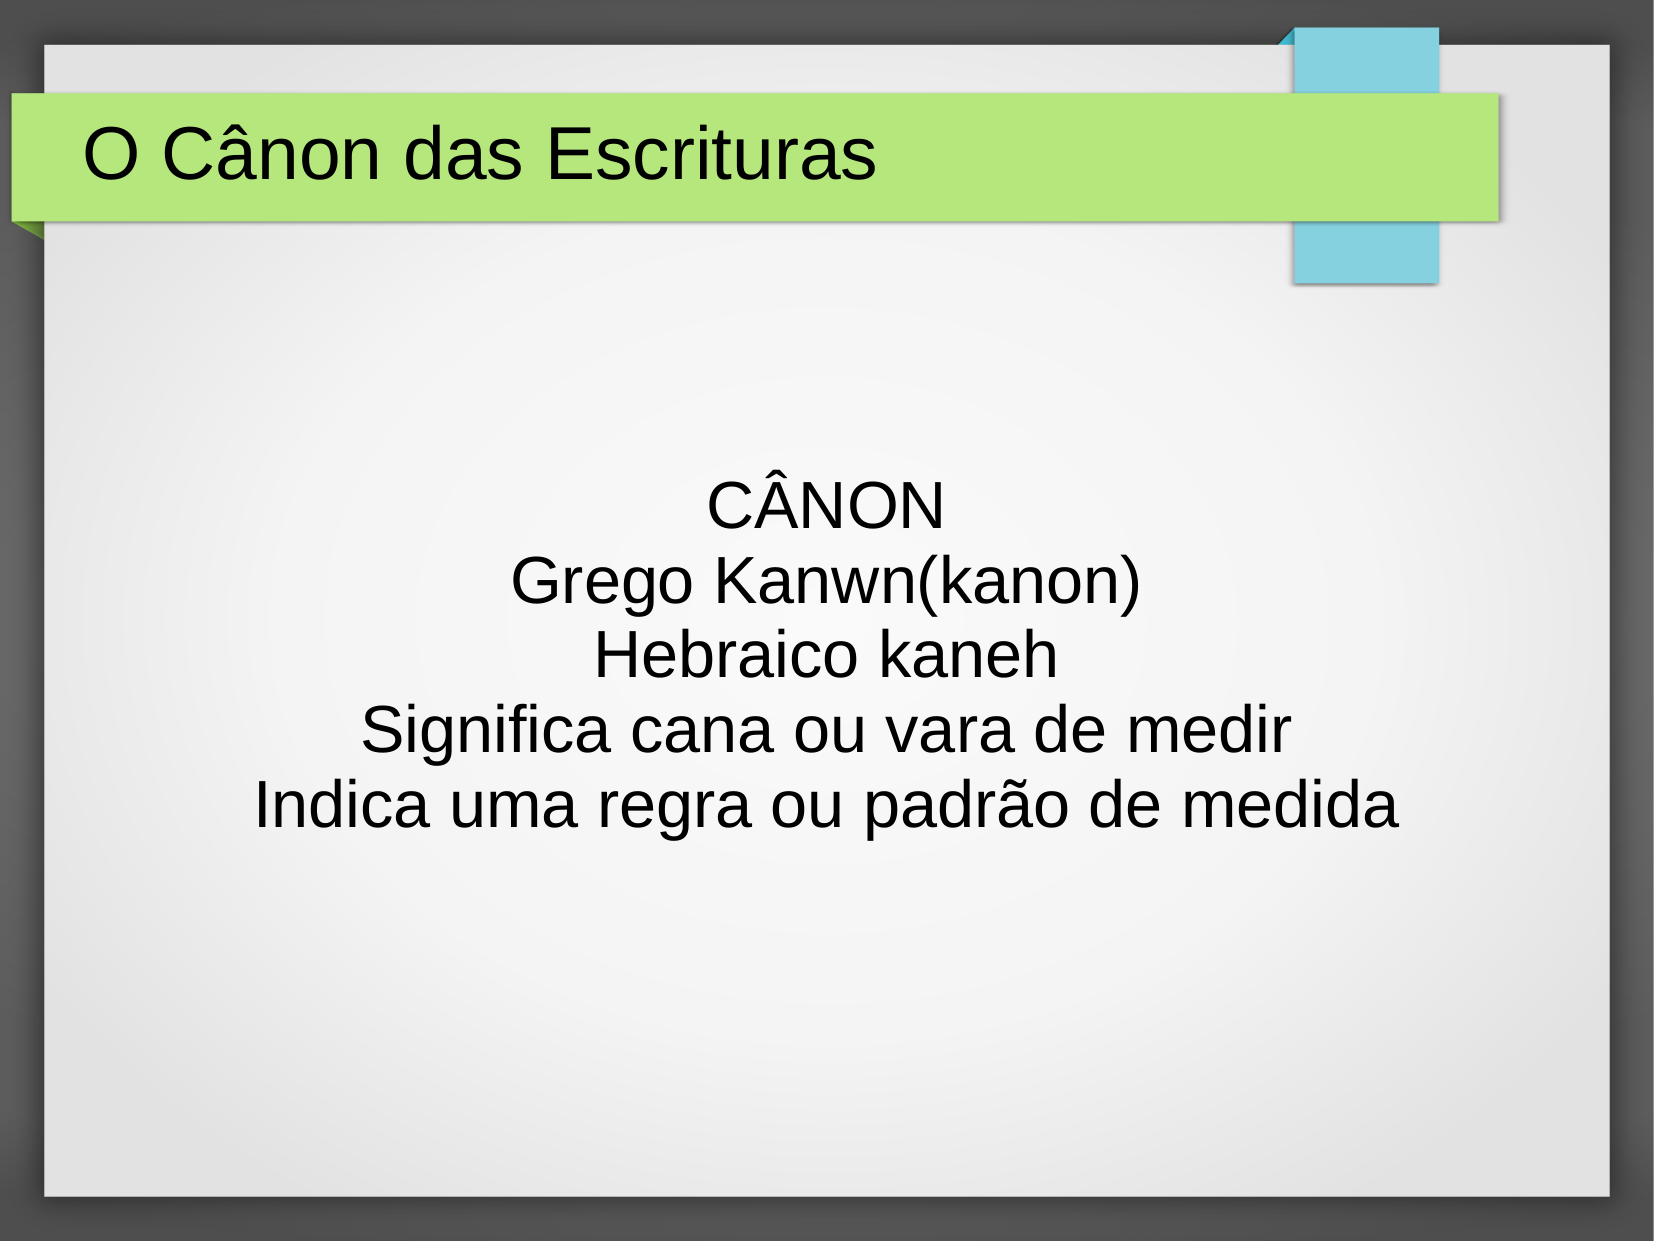

# O Cânon das Escrituras
CÂNON
Grego Kanwn(kanon)
Hebraico kaneh
Significa cana ou vara de medir
Indica uma regra ou padrão de medida